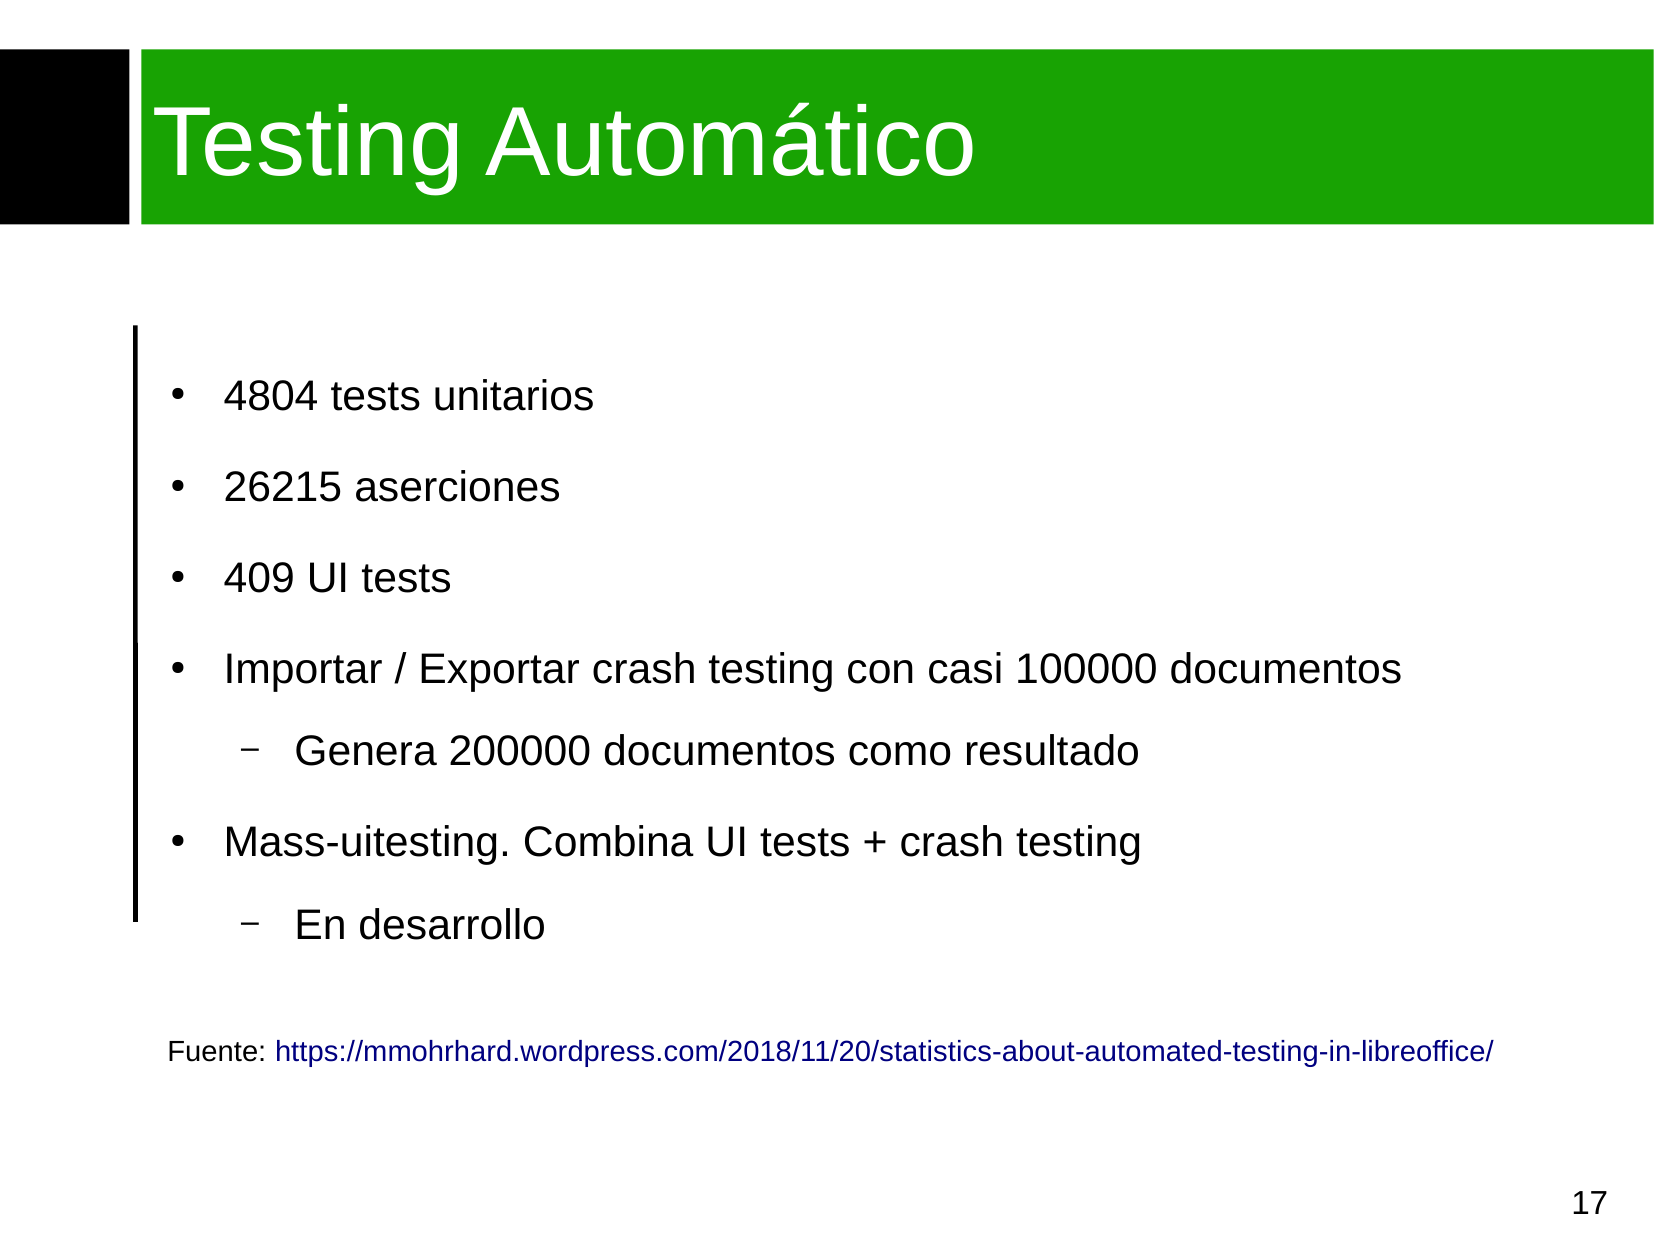

# Testing Automático
4804 tests unitarios
26215 aserciones
409 UI tests
Importar / Exportar crash testing con casi 100000 documentos
Genera 200000 documentos como resultado
Mass-uitesting. Combina UI tests + crash testing
En desarrollo
Fuente: https://mmohrhard.wordpress.com/2018/11/20/statistics-about-automated-testing-in-libreoffice/